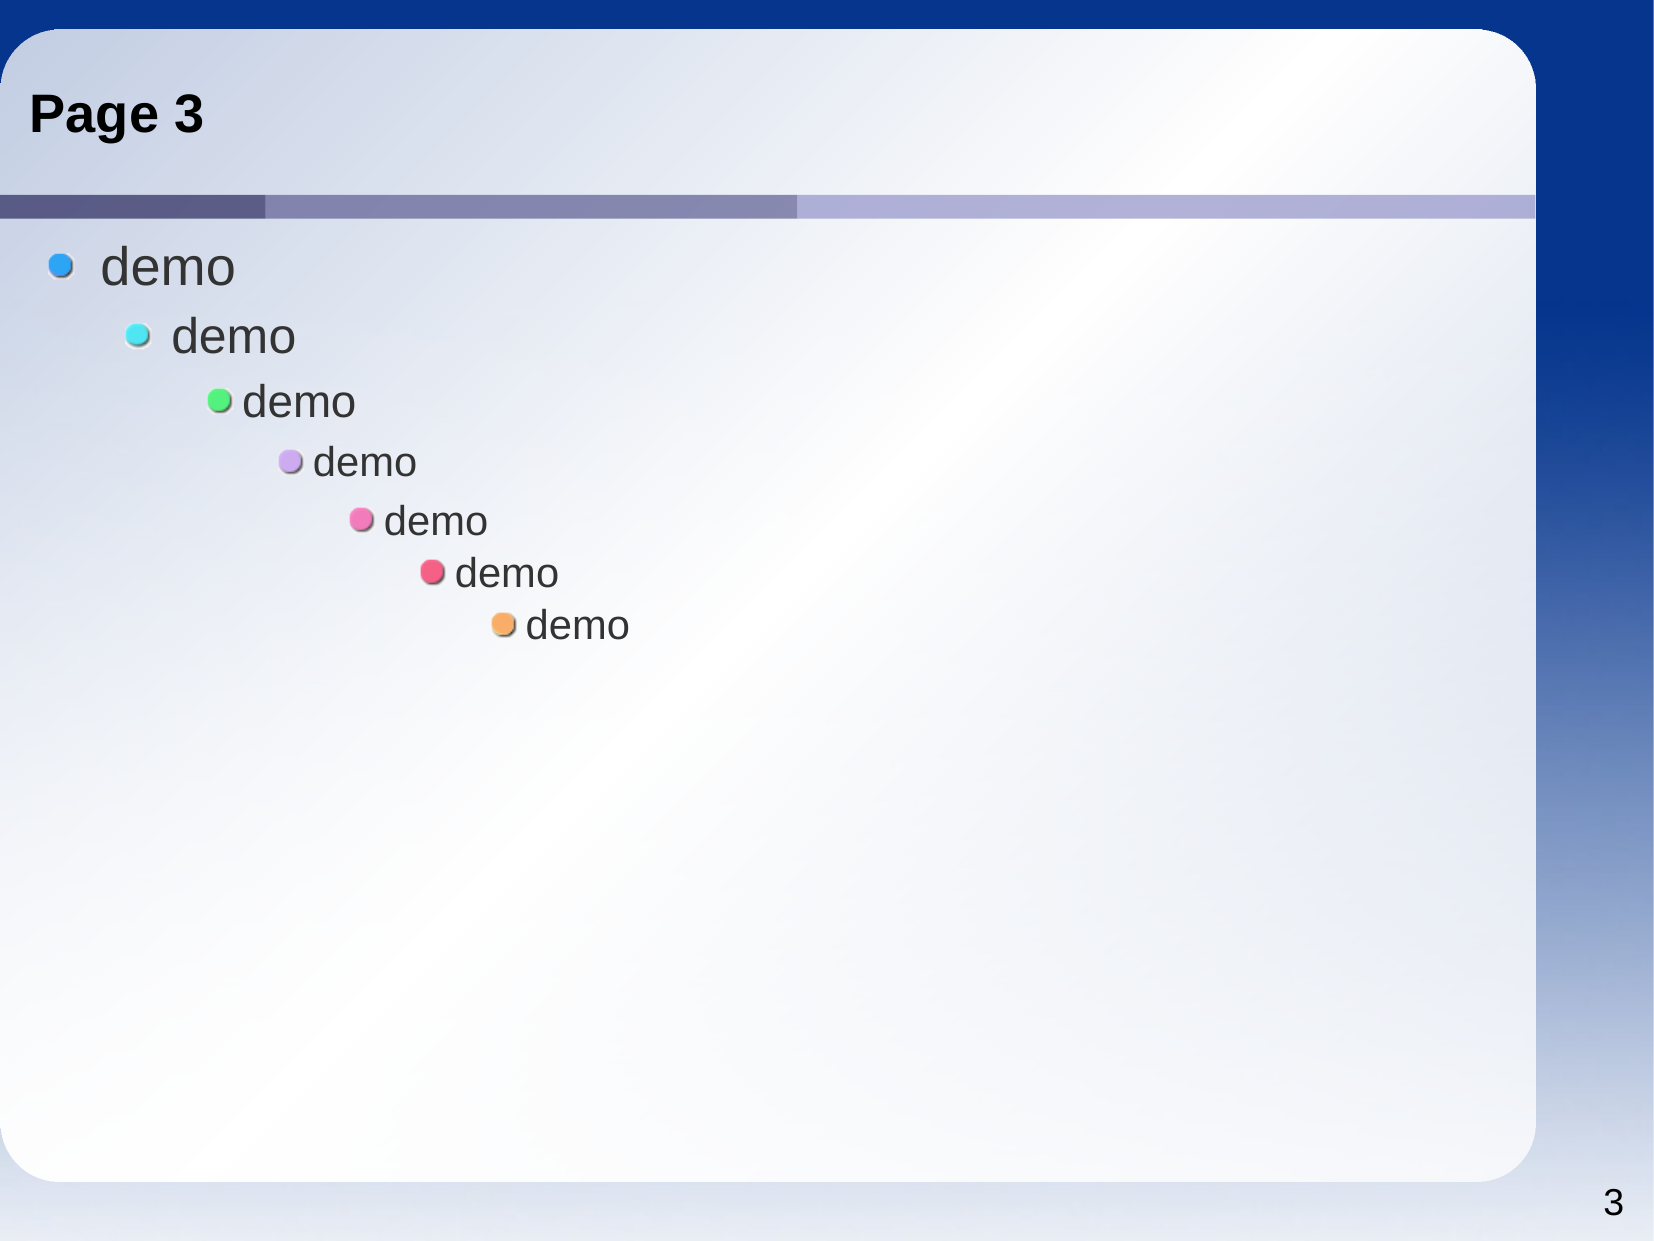

# Page 3
demo
demo
demo
demo
demo
demo
demo
3